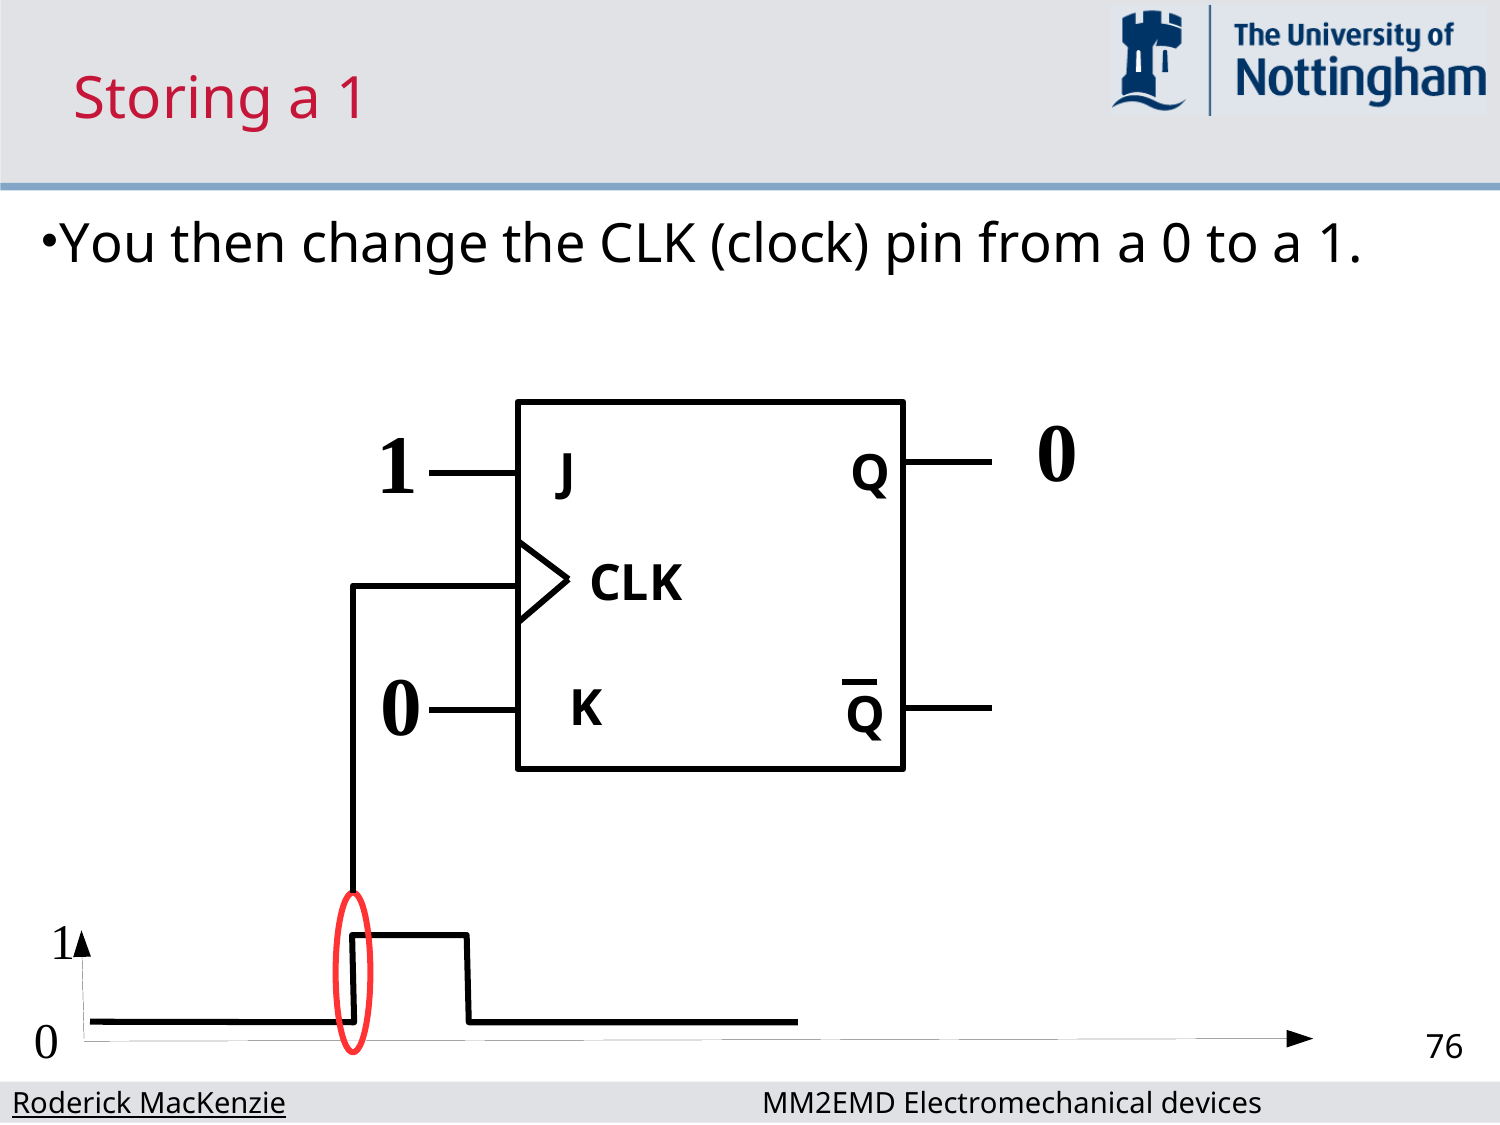

# Storing a 1
You then change the CLK (clock) pin from a 0 to a 1.
0
1
J
Q
CLK
0
K
Q
1
0